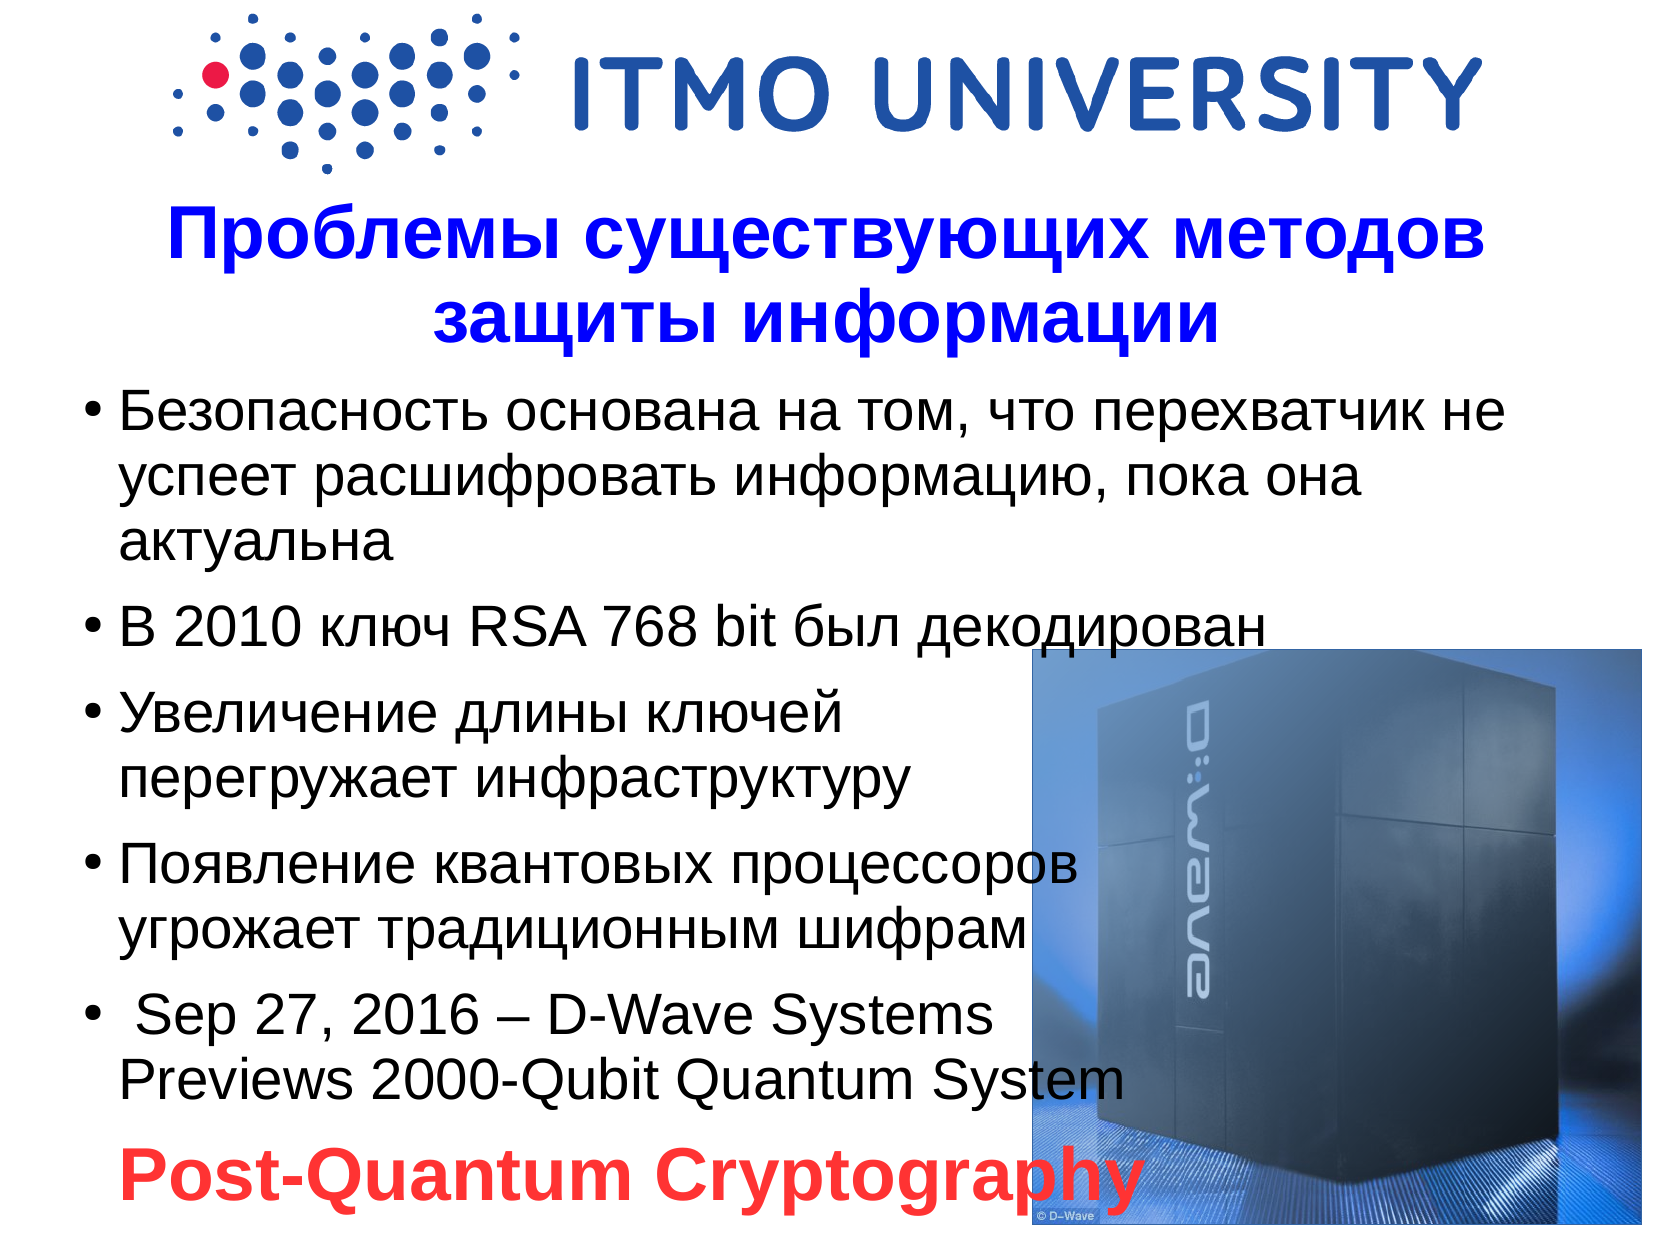

# Проблемы существующих методов защиты информации
Безопасность основана на том, что перехватчик не успеет расшифровать информацию, пока она актуальна
В 2010 ключ RSA 768 bit был декодирован
Увеличение длины ключей
перегружает инфраструктуру
Появление квантовых процессоров
угрожает традиционным шифрам
 Sep 27, 2016 – D-Wave Systems
Previews 2000-Qubit Quantum System
Post-Quantum Cryptography